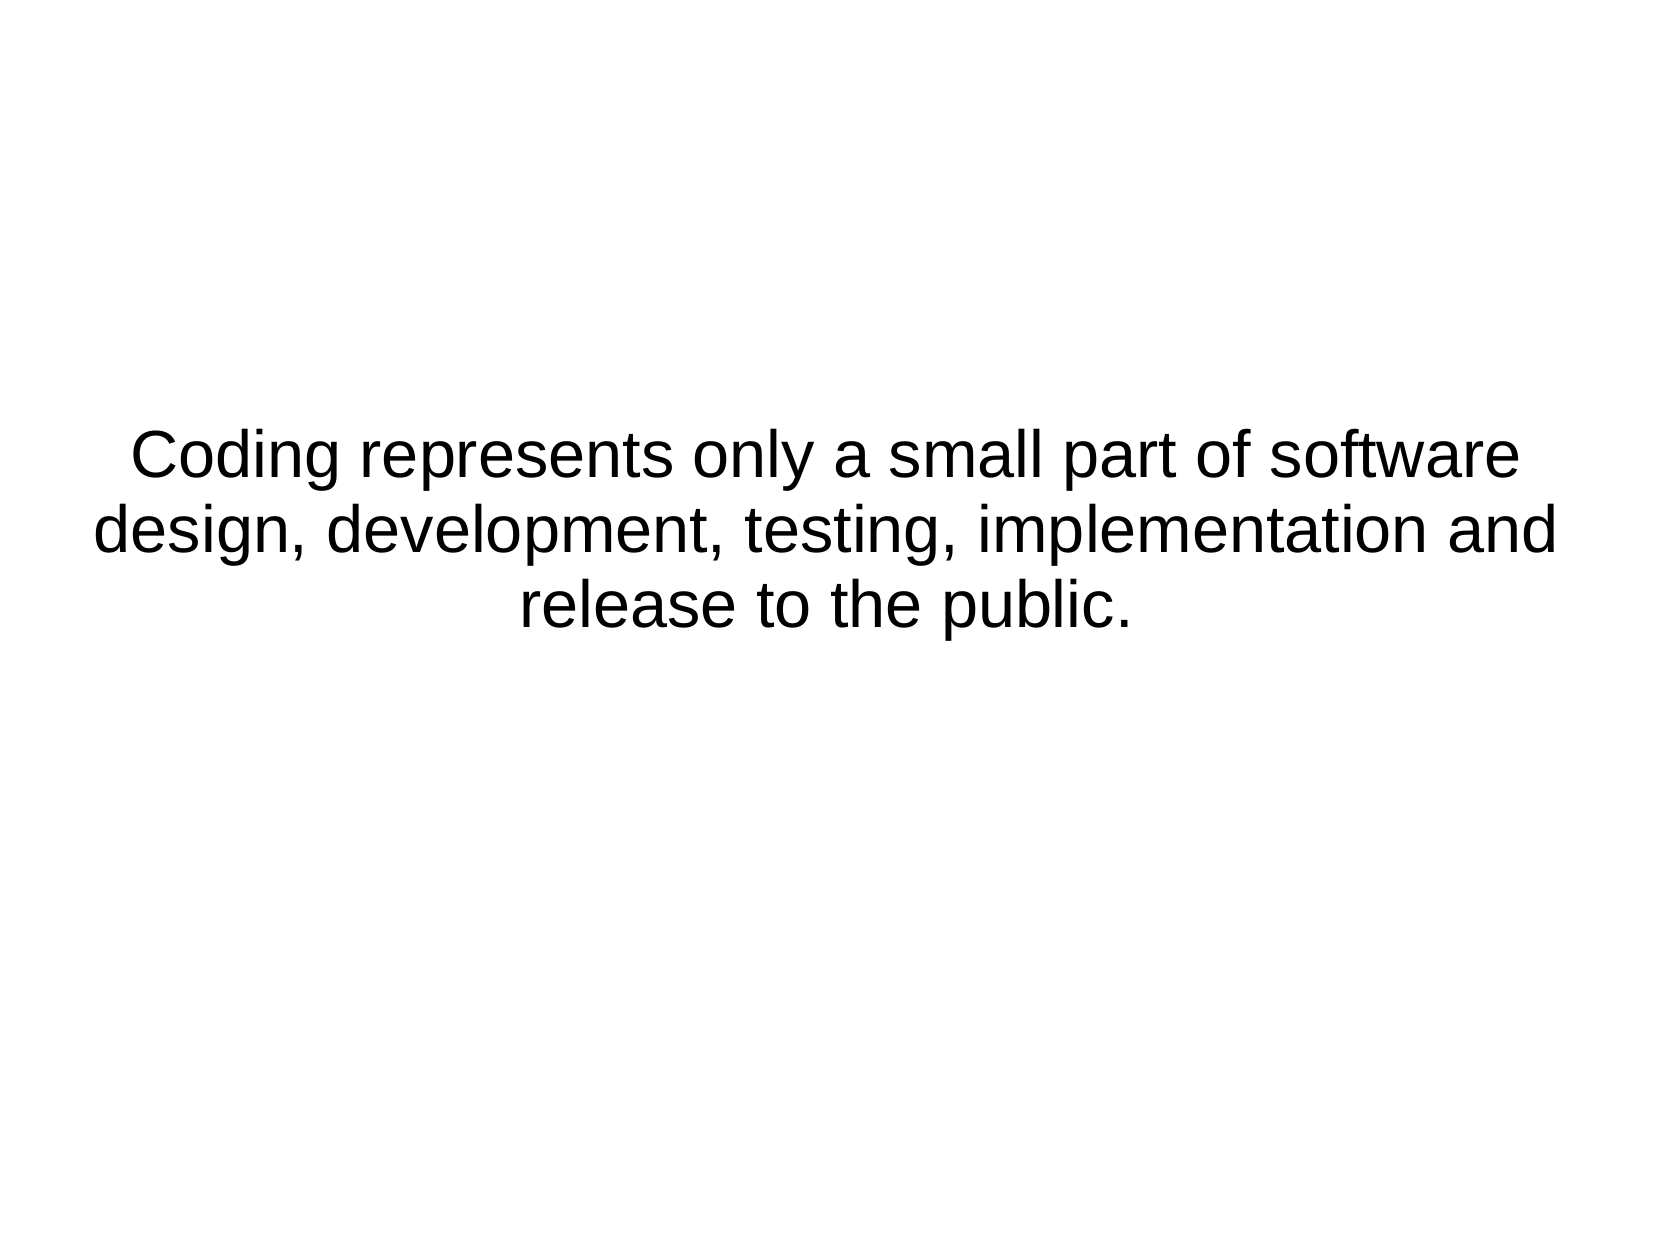

# Coding represents only a small part of software design, development, testing, implementation and release to the public.